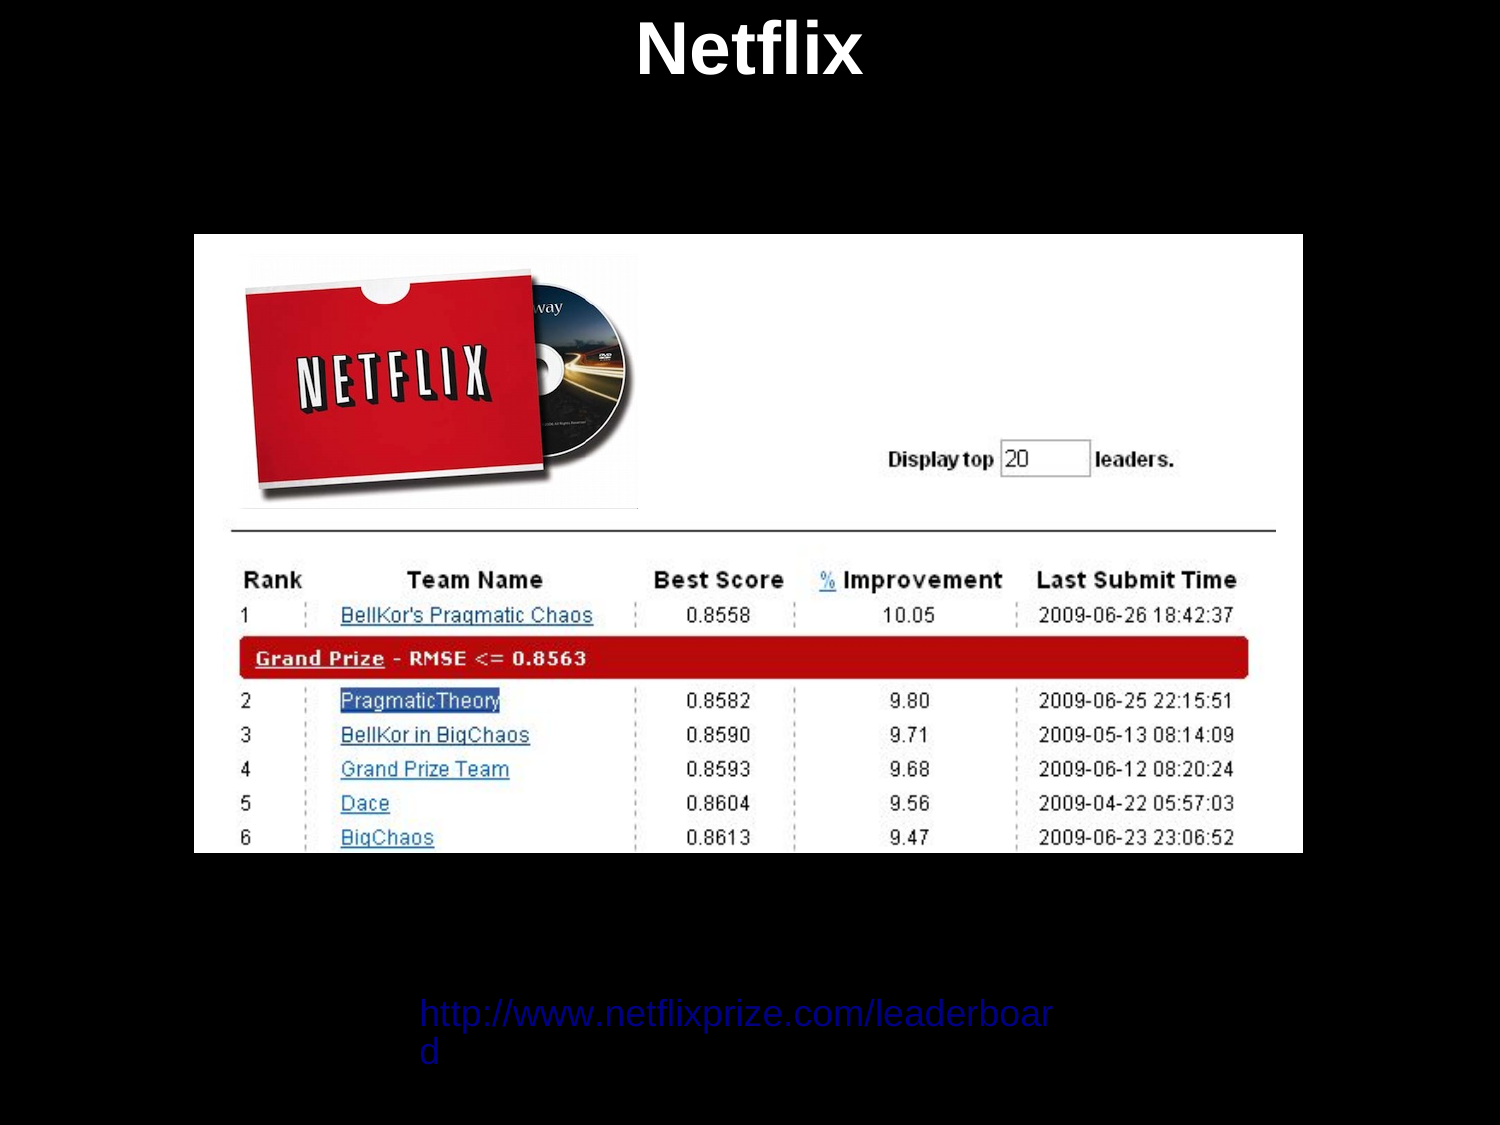

# Netflix
Several groups merged during the competition
http://www.netflixprize.com/leaderboard